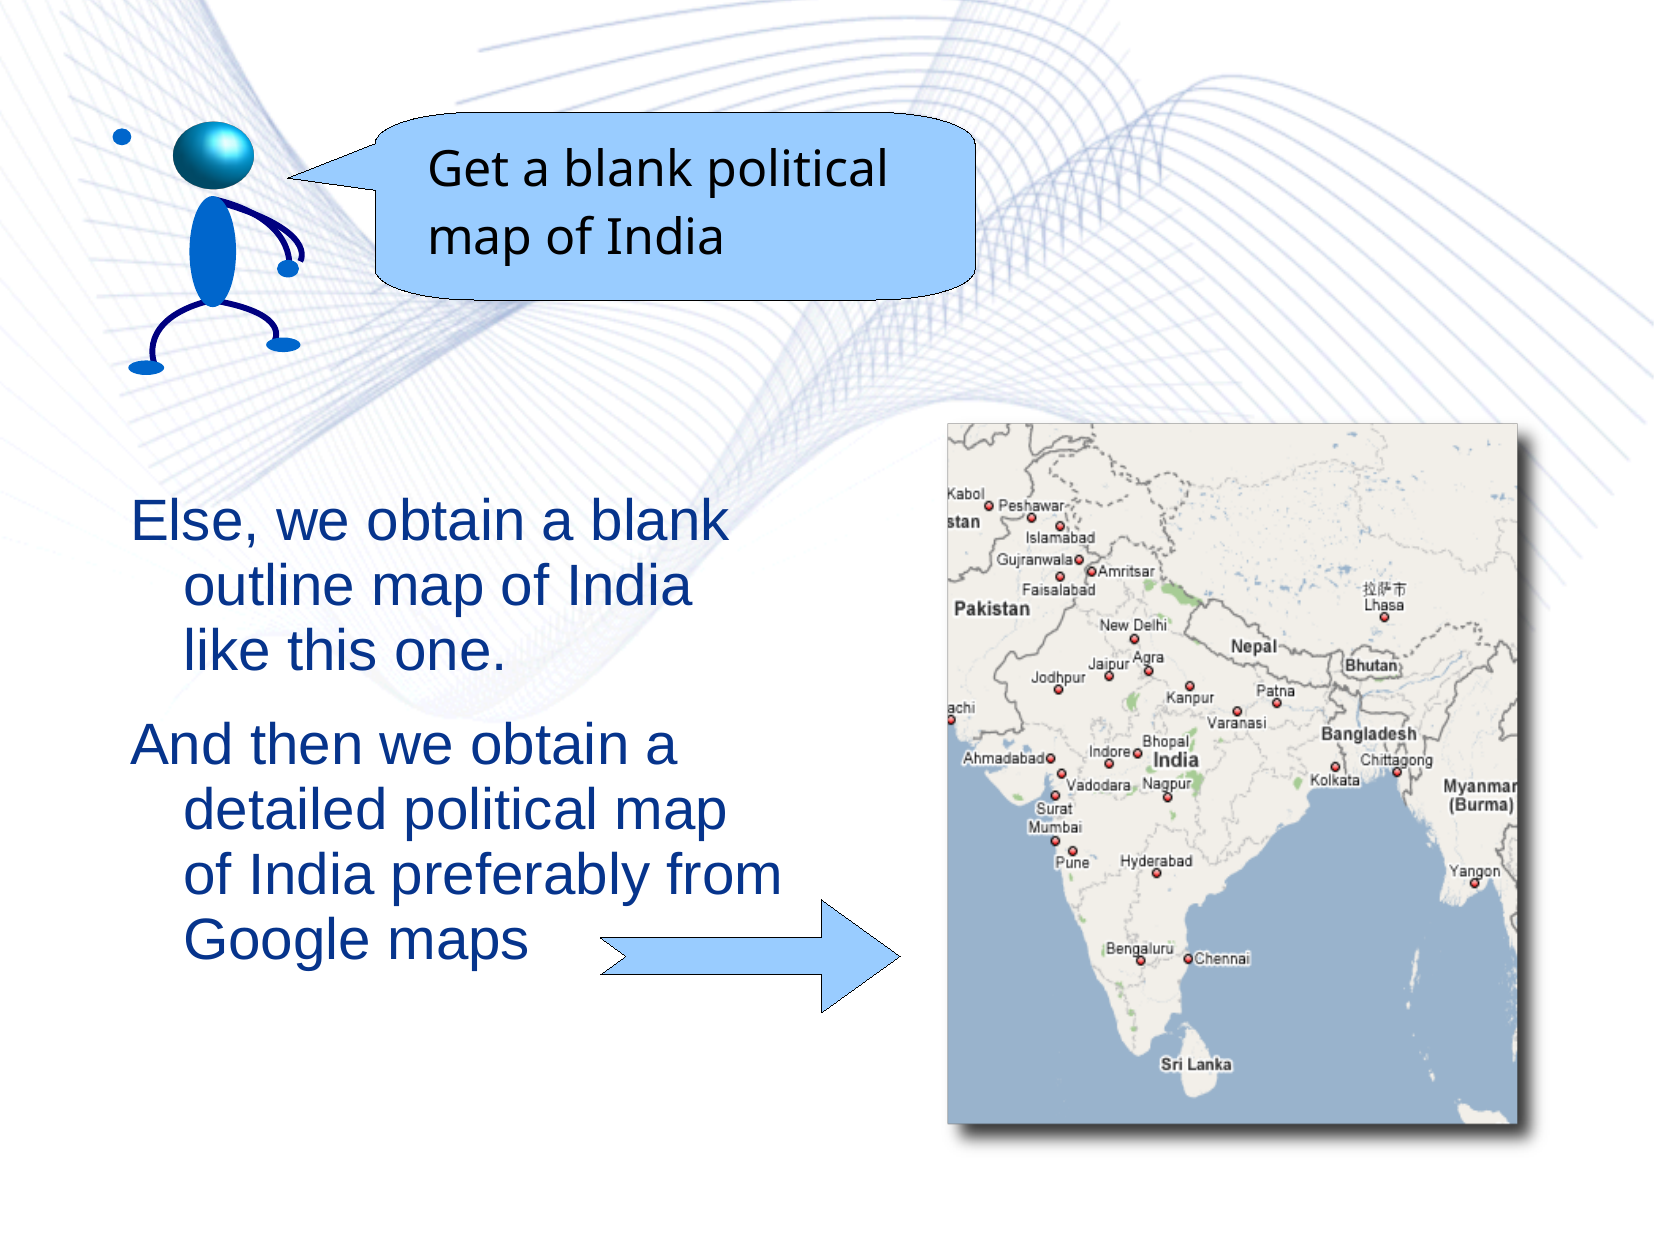

Get a blank political map of India
# Else, we obtain a blank outline map of India like this one.
And then we obtain a detailed political map of India preferably from Google maps